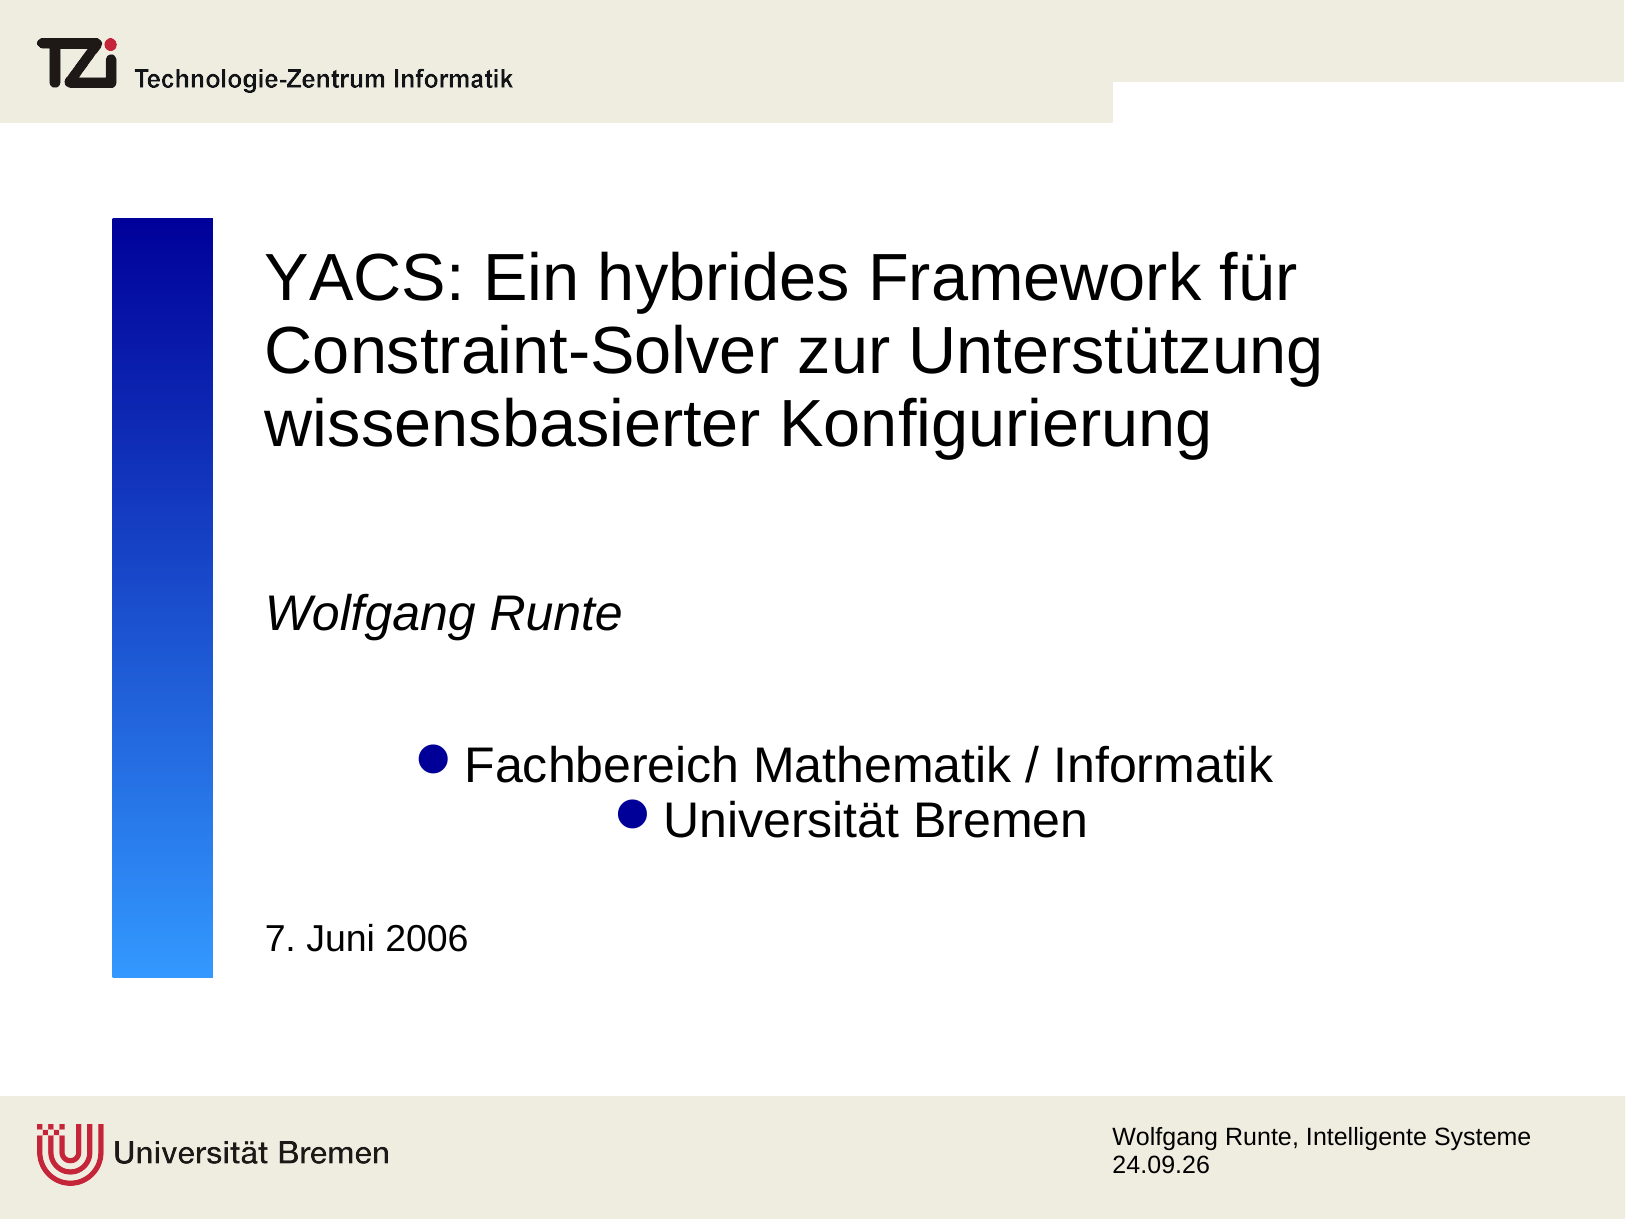

# YACS: Ein hybrides Framework für Constraint-Solver zur Unterstützung wissensbasierter Konfigurierung
Wolfgang Runte
Fachbereich Mathematik / Informatik
Universität Bremen